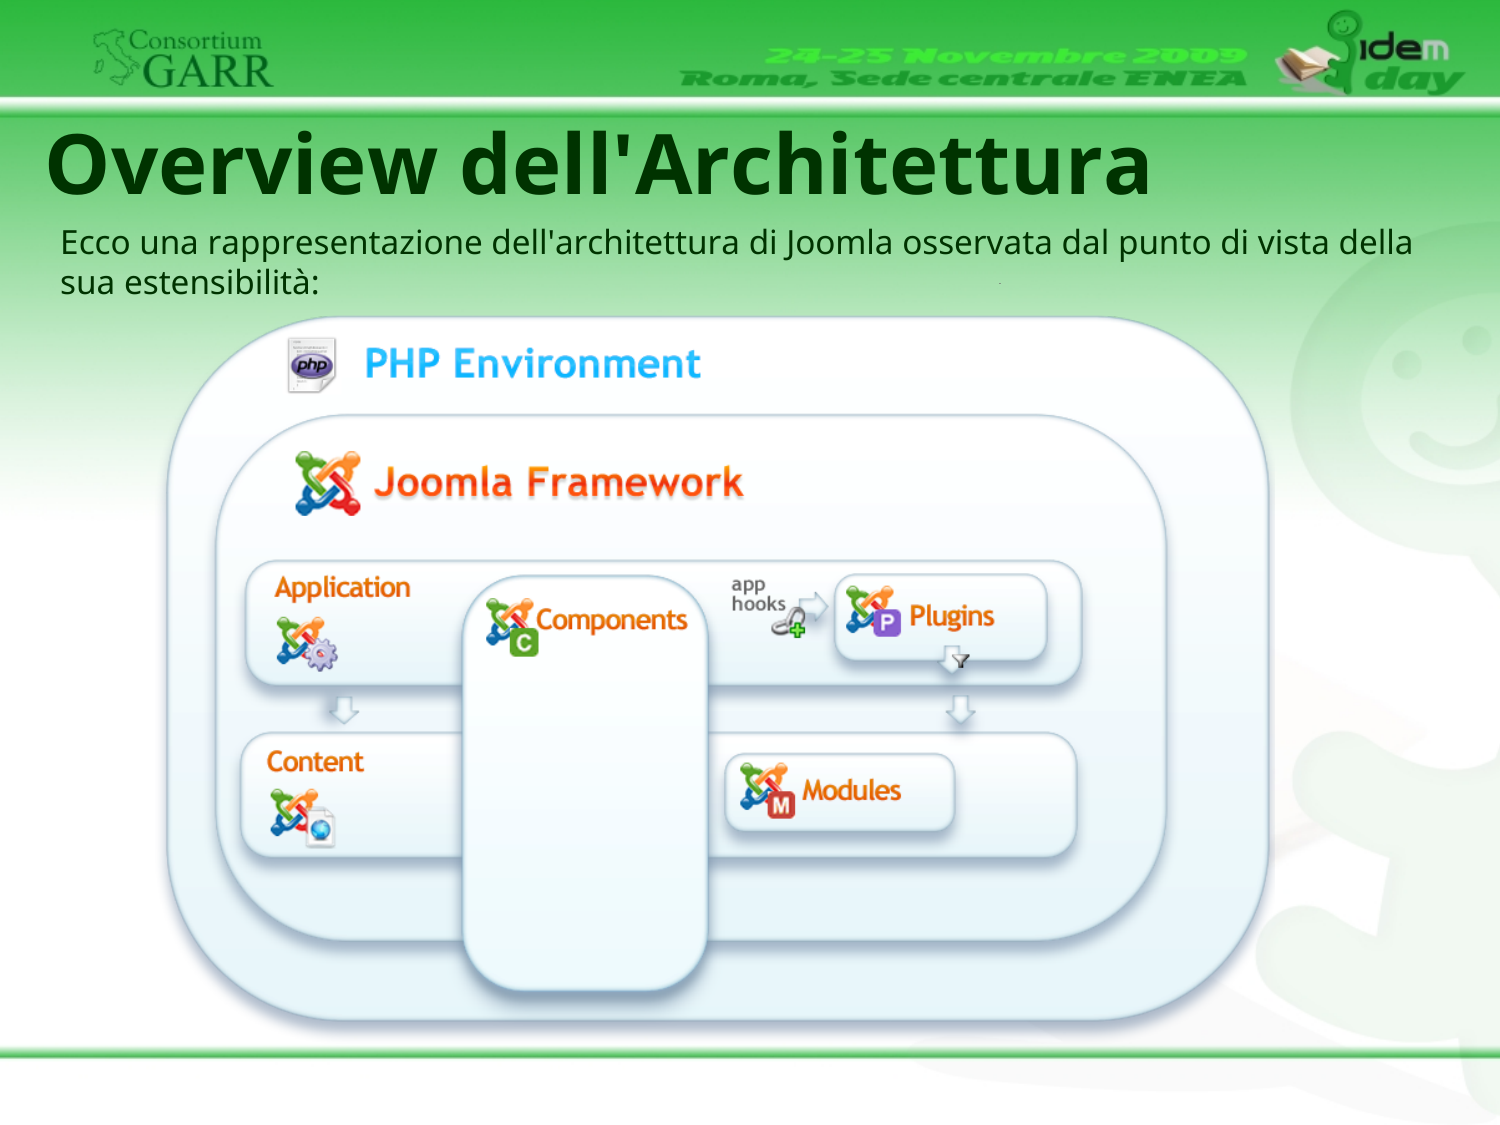

Overview dell'Architettura
# Ecco una rappresentazione dell'architettura di Joomla osservata dal punto di vista della sua estensibilità: